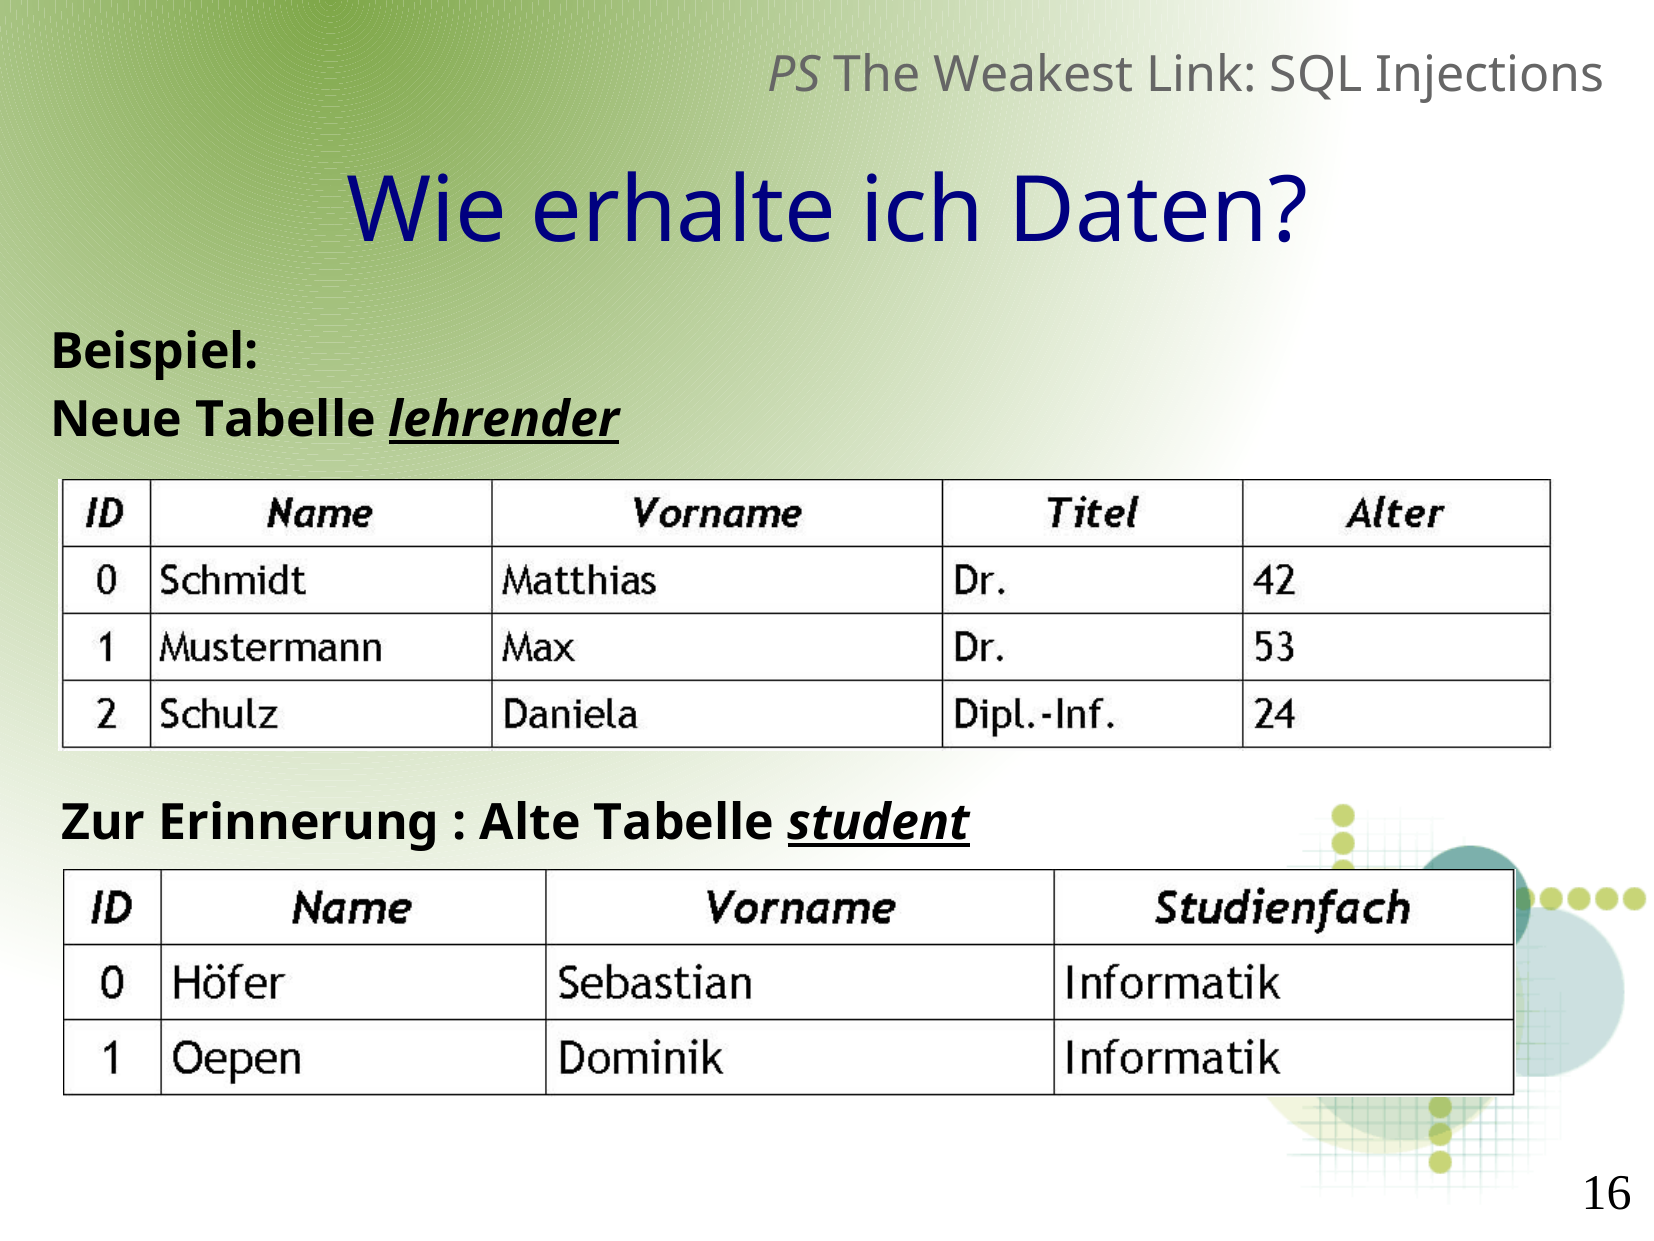

# Wie erhalte ich Daten?
Beispiel:
Neue Tabelle lehrender
Zur Erinnerung : Alte Tabelle student